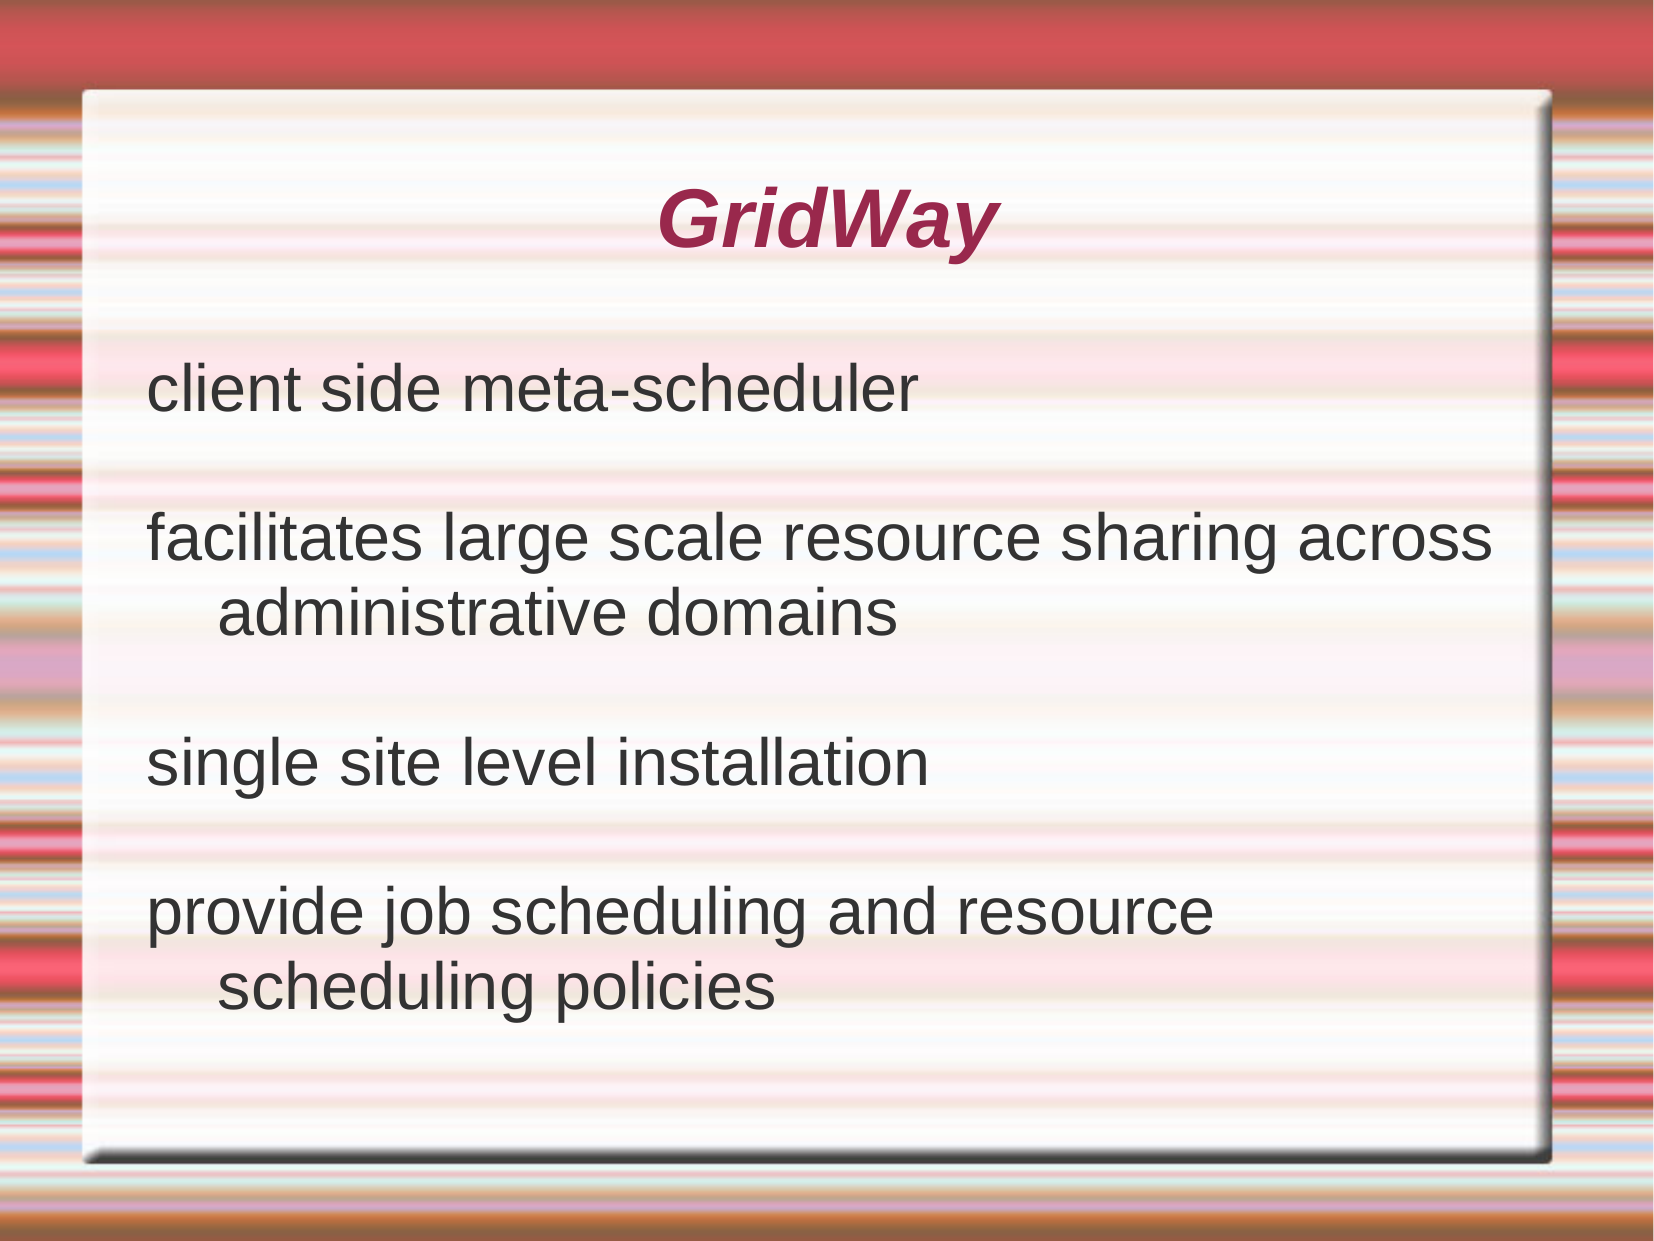

# GridWay
client side meta-scheduler
facilitates large scale resource sharing across administrative domains
single site level installation
provide job scheduling and resource scheduling policies